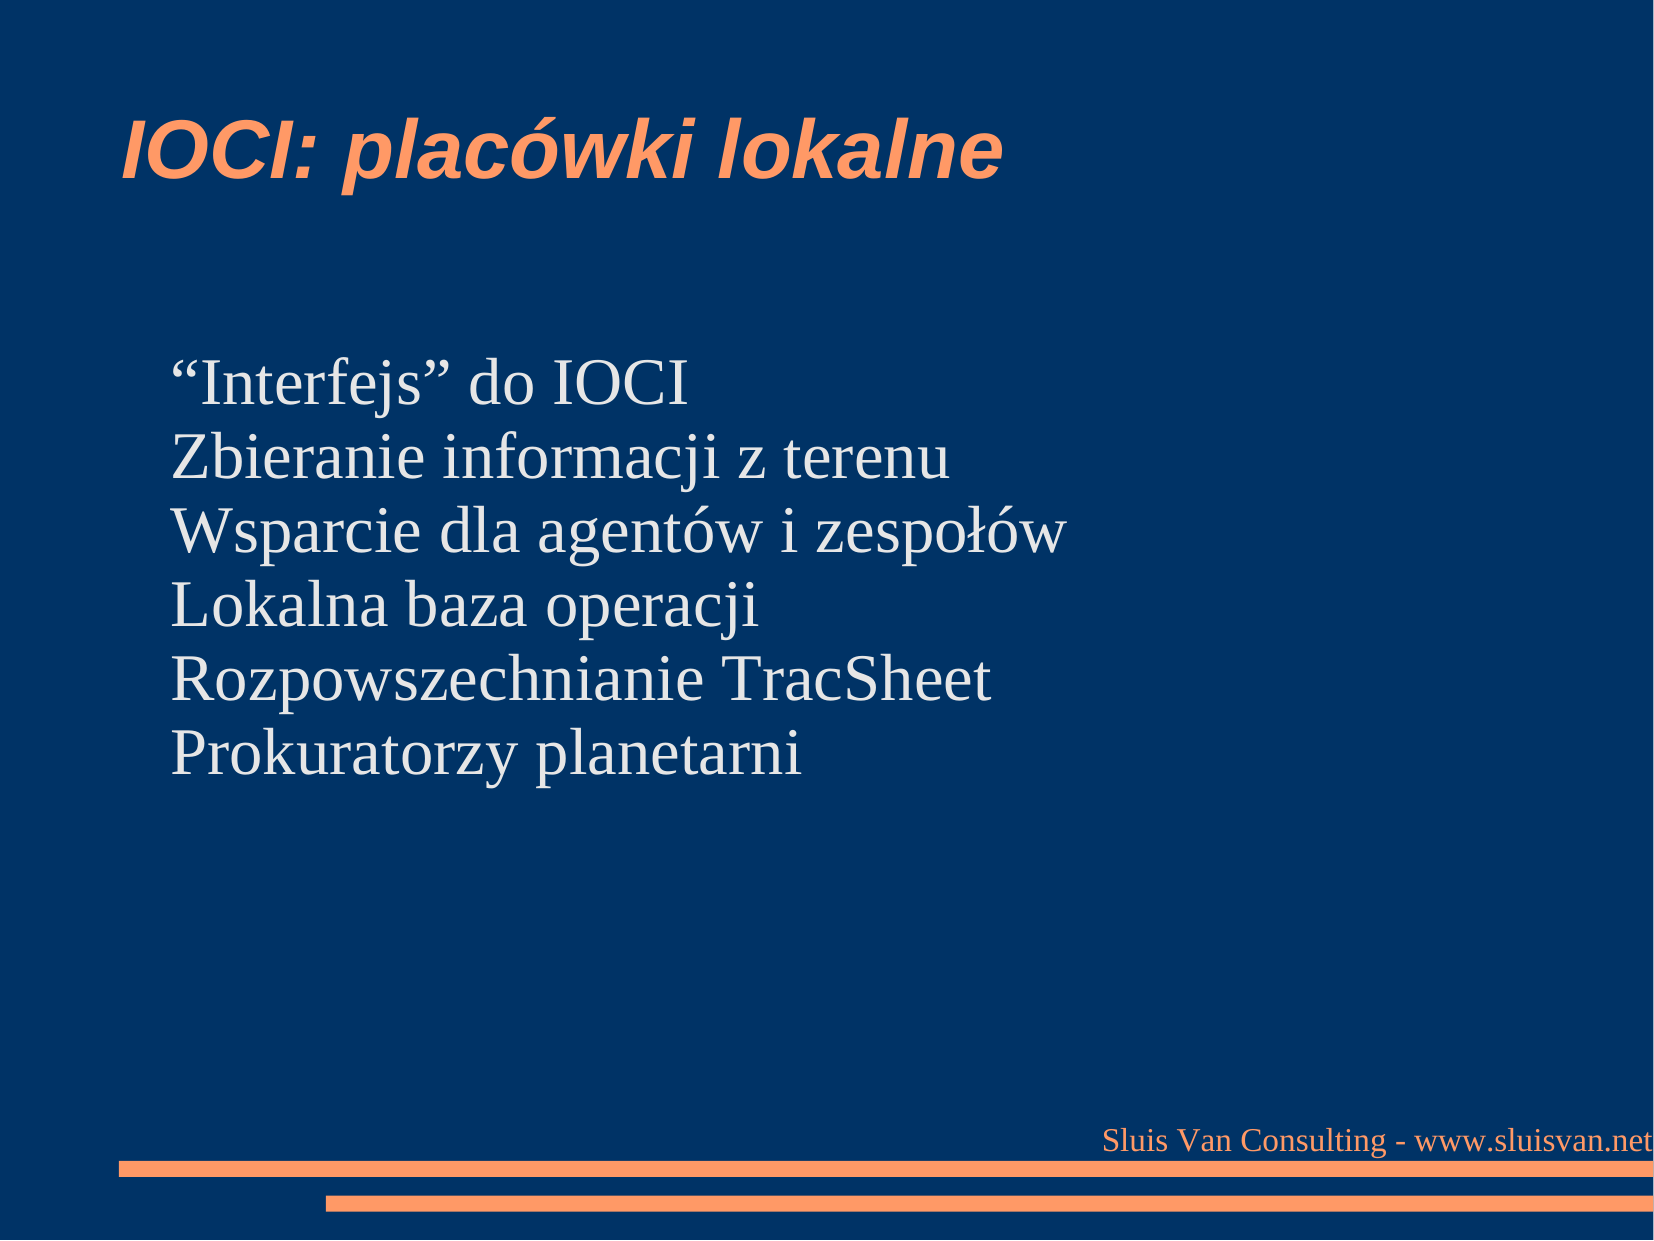

# IOCI: placówki lokalne
“Interfejs” do IOCI
Zbieranie informacji z terenu
Wsparcie dla agentów i zespołów
Lokalna baza operacji
Rozpowszechnianie TracSheet
Prokuratorzy planetarni
Sluis Van Consulting - www.sluisvan.net